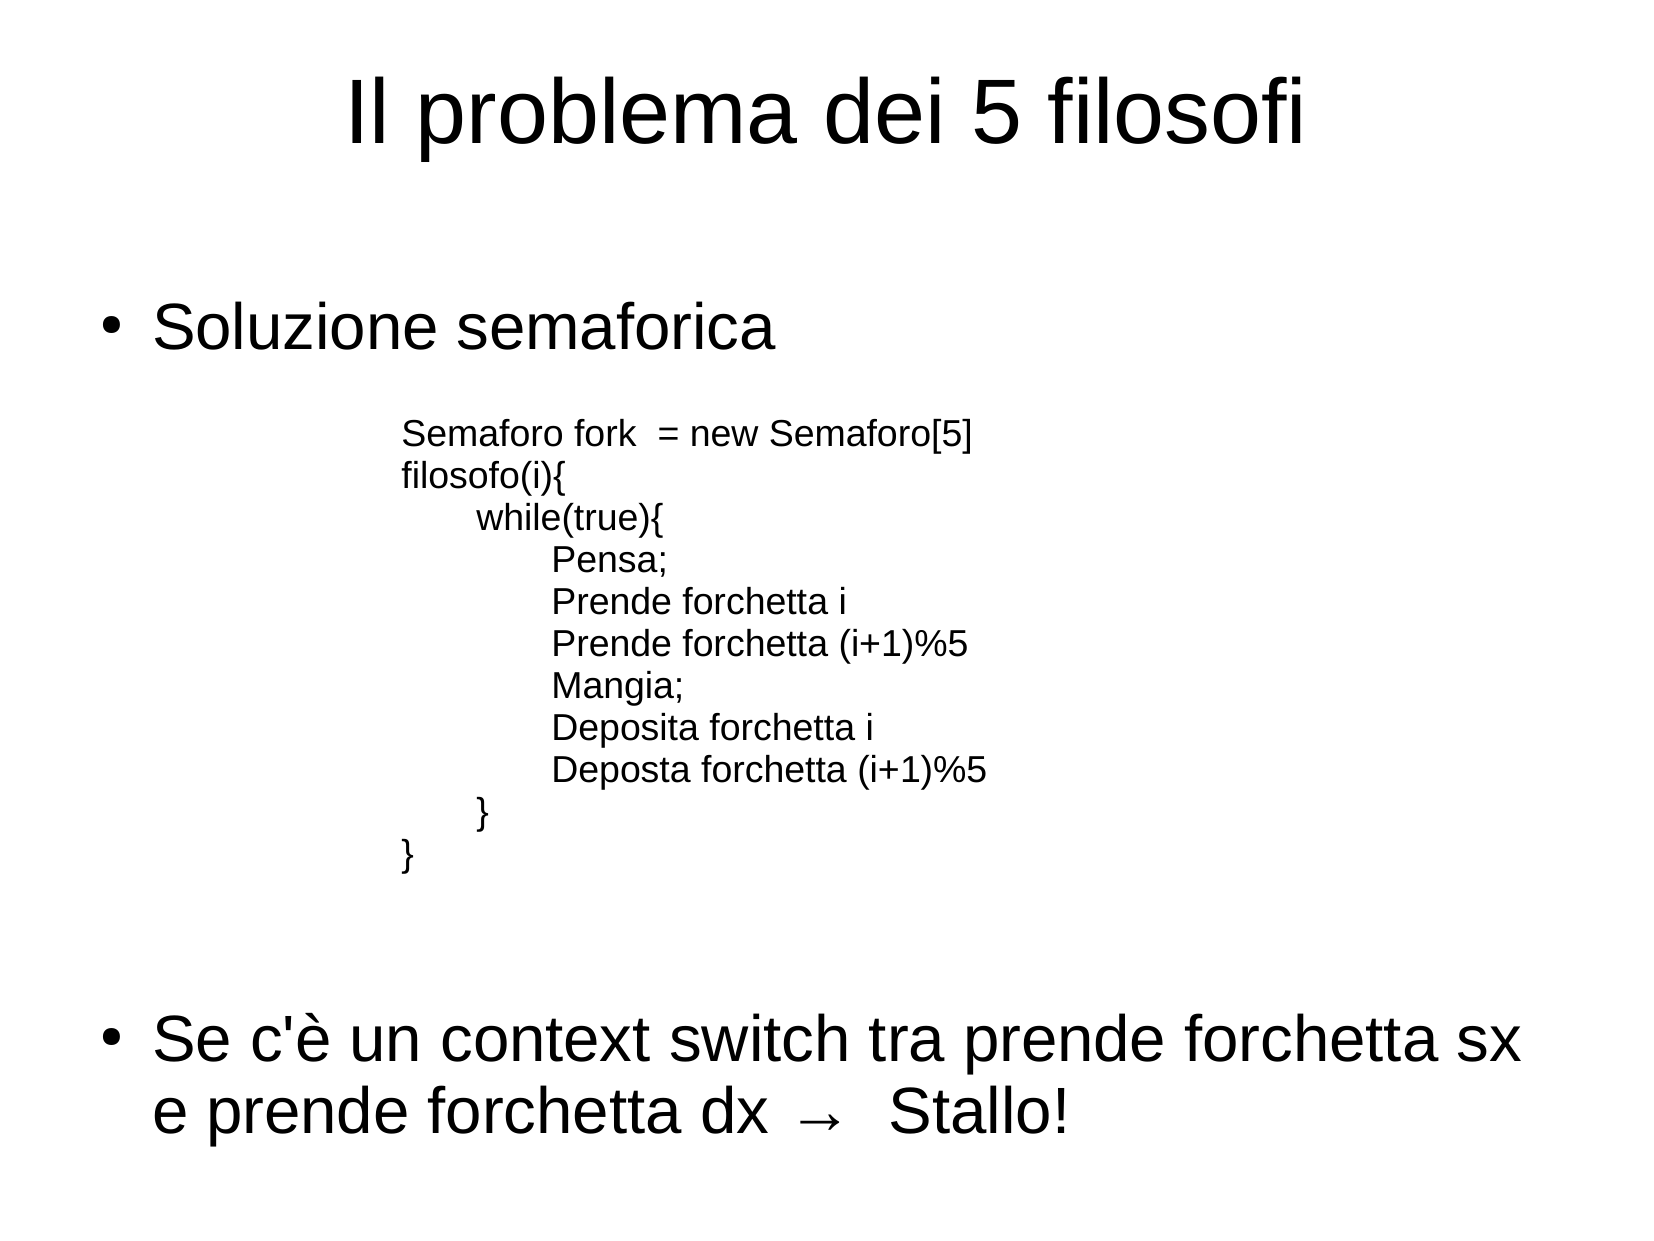

# Il problema dei 5 filosofi
Soluzione semaforica
Se c'è un context switch tra prende forchetta sx e prende forchetta dx → Stallo!
Semaforo fork = new Semaforo[5]
filosofo(i){
	while(true){
		Pensa;
		Prende forchetta i
		Prende forchetta (i+1)%5
		Mangia;
		Deposita forchetta i
		Deposta forchetta (i+1)%5
	}
}